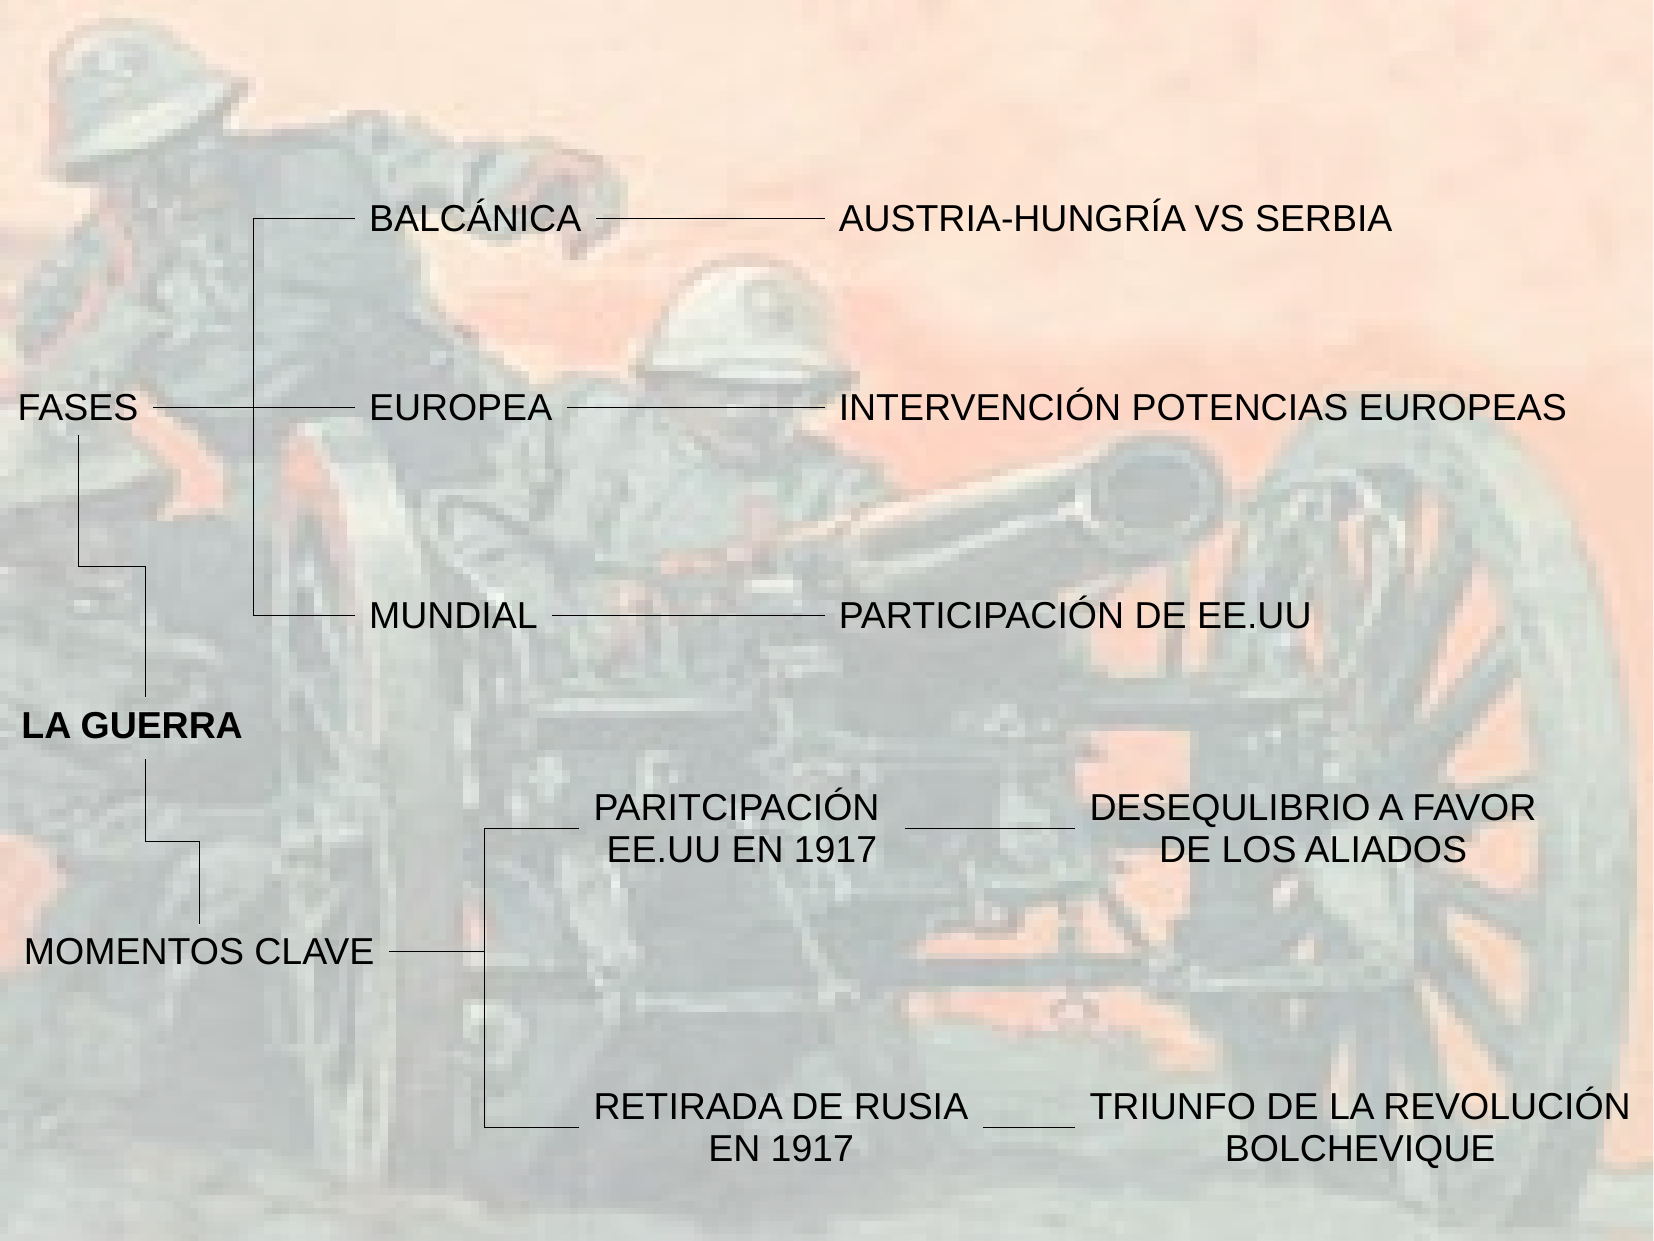

BALCÁNICA
AUSTRIA-HUNGRÍA VS SERBIA
FASES
EUROPEA
INTERVENCIÓN POTENCIAS EUROPEAS
MUNDIAL
PARTICIPACIÓN DE EE.UU
LA GUERRA
PARITCIPACIÓN
EE.UU EN 1917
DESEQULIBRIO A FAVOR
DE LOS ALIADOS
MOMENTOS CLAVE
RETIRADA DE RUSIA
EN 1917
TRIUNFO DE LA REVOLUCIÓN
BOLCHEVIQUE